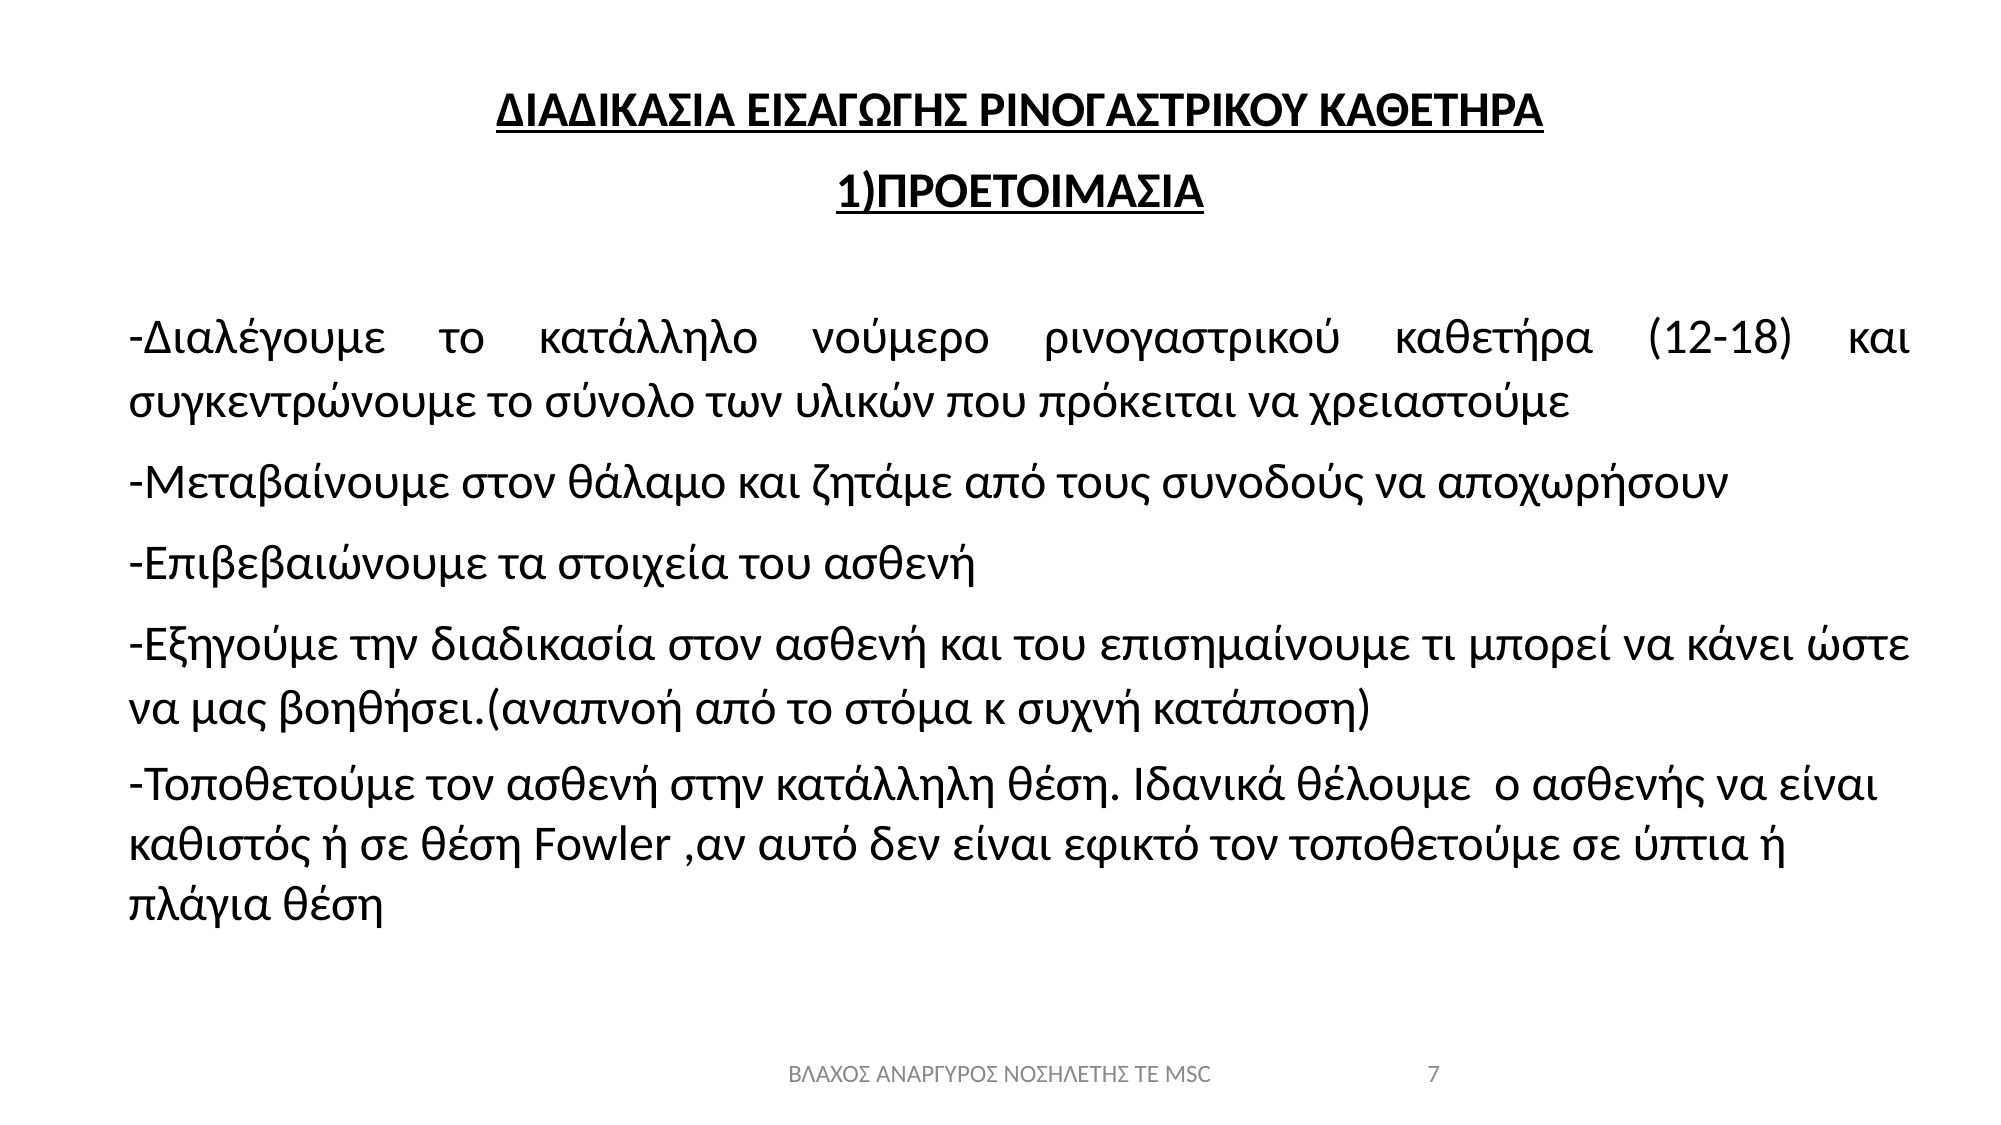

ΔΙΑΔΙΚΑΣΙΑ ΕΙΣΑΓΩΓΗΣ ΡΙΝΟΓΑΣΤΡΙΚΟΥ ΚΑΘΕΤΗΡΑ
1)ΠΡΟΕΤΟΙΜΑΣΙΑ
-Διαλέγουμε το κατάλληλο νούμερο ρινογαστρικού καθετήρα (12-18) και συγκεντρώνουμε το σύνολο των υλικών που πρόκειται να χρειαστούμε
-Μεταβαίνουμε στον θάλαμο και ζητάμε από τους συνοδούς να αποχωρήσουν
-Επιβεβαιώνουμε τα στοιχεία του ασθενή
-Εξηγούμε την διαδικασία στον ασθενή και του επισημαίνουμε τι μπορεί να κάνει ώστε να μας βοηθήσει.(αναπνοή από το στόμα κ συχνή κατάποση)
-Τοποθετούμε τον ασθενή στην κατάλληλη θέση. Ιδανικά θέλουμε ο ασθενής να είναι καθιστός ή σε θέση Fowler ,αν αυτό δεν είναι εφικτό τον τοποθετούμε σε ύπτια ή πλάγια θέση
ΒΛΑΧΟΣ ΑΝΑΡΓΥΡΟΣ ΝΟΣΗΛΕΤΗΣ ΤΕ MSC